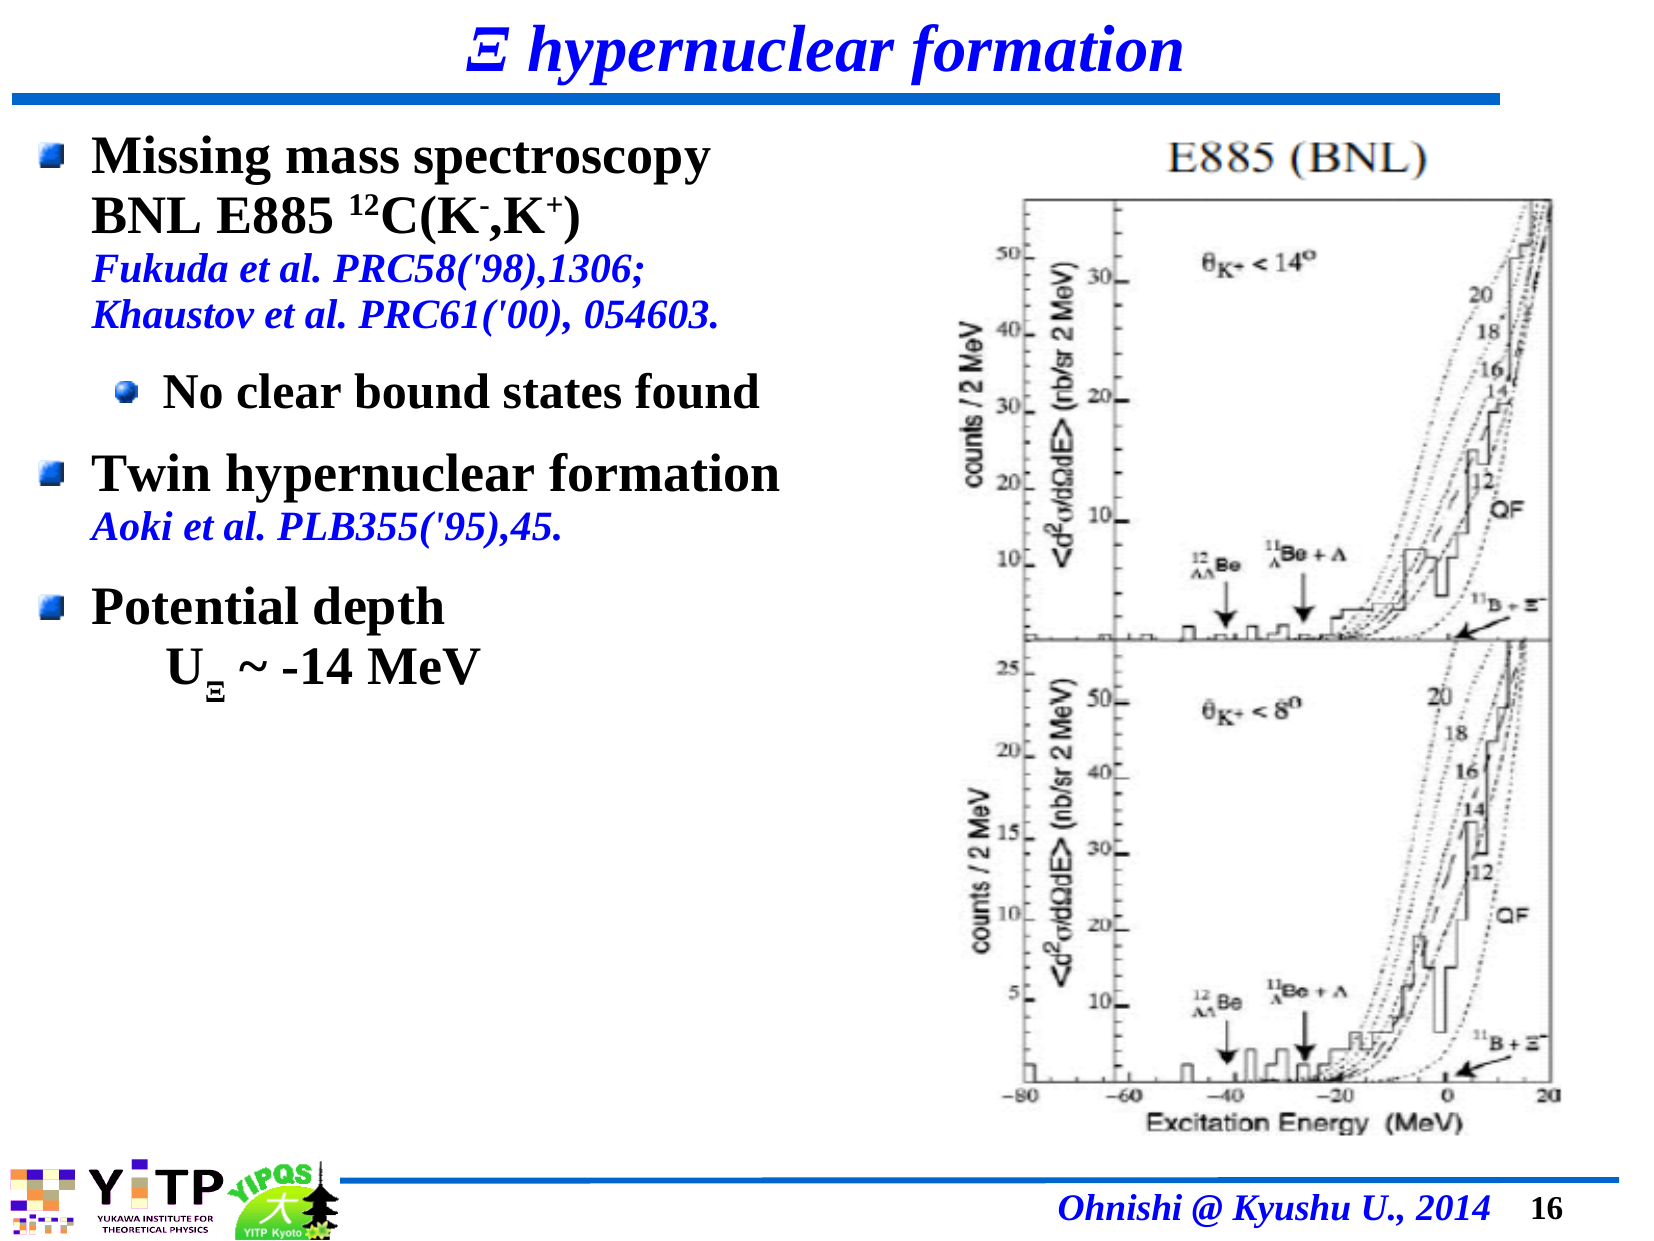

# Ξ hypernuclear formation
Missing mass spectroscopy
BNL E885 12C(K-,K+)
Fukuda et al. PRC58('98),1306;
Khaustov et al. PRC61('00), 054603.
No clear bound states found
Twin hypernuclear formation
Aoki et al. PLB355('95),45.
Potential depth
	UΞ ~ -14 MeV